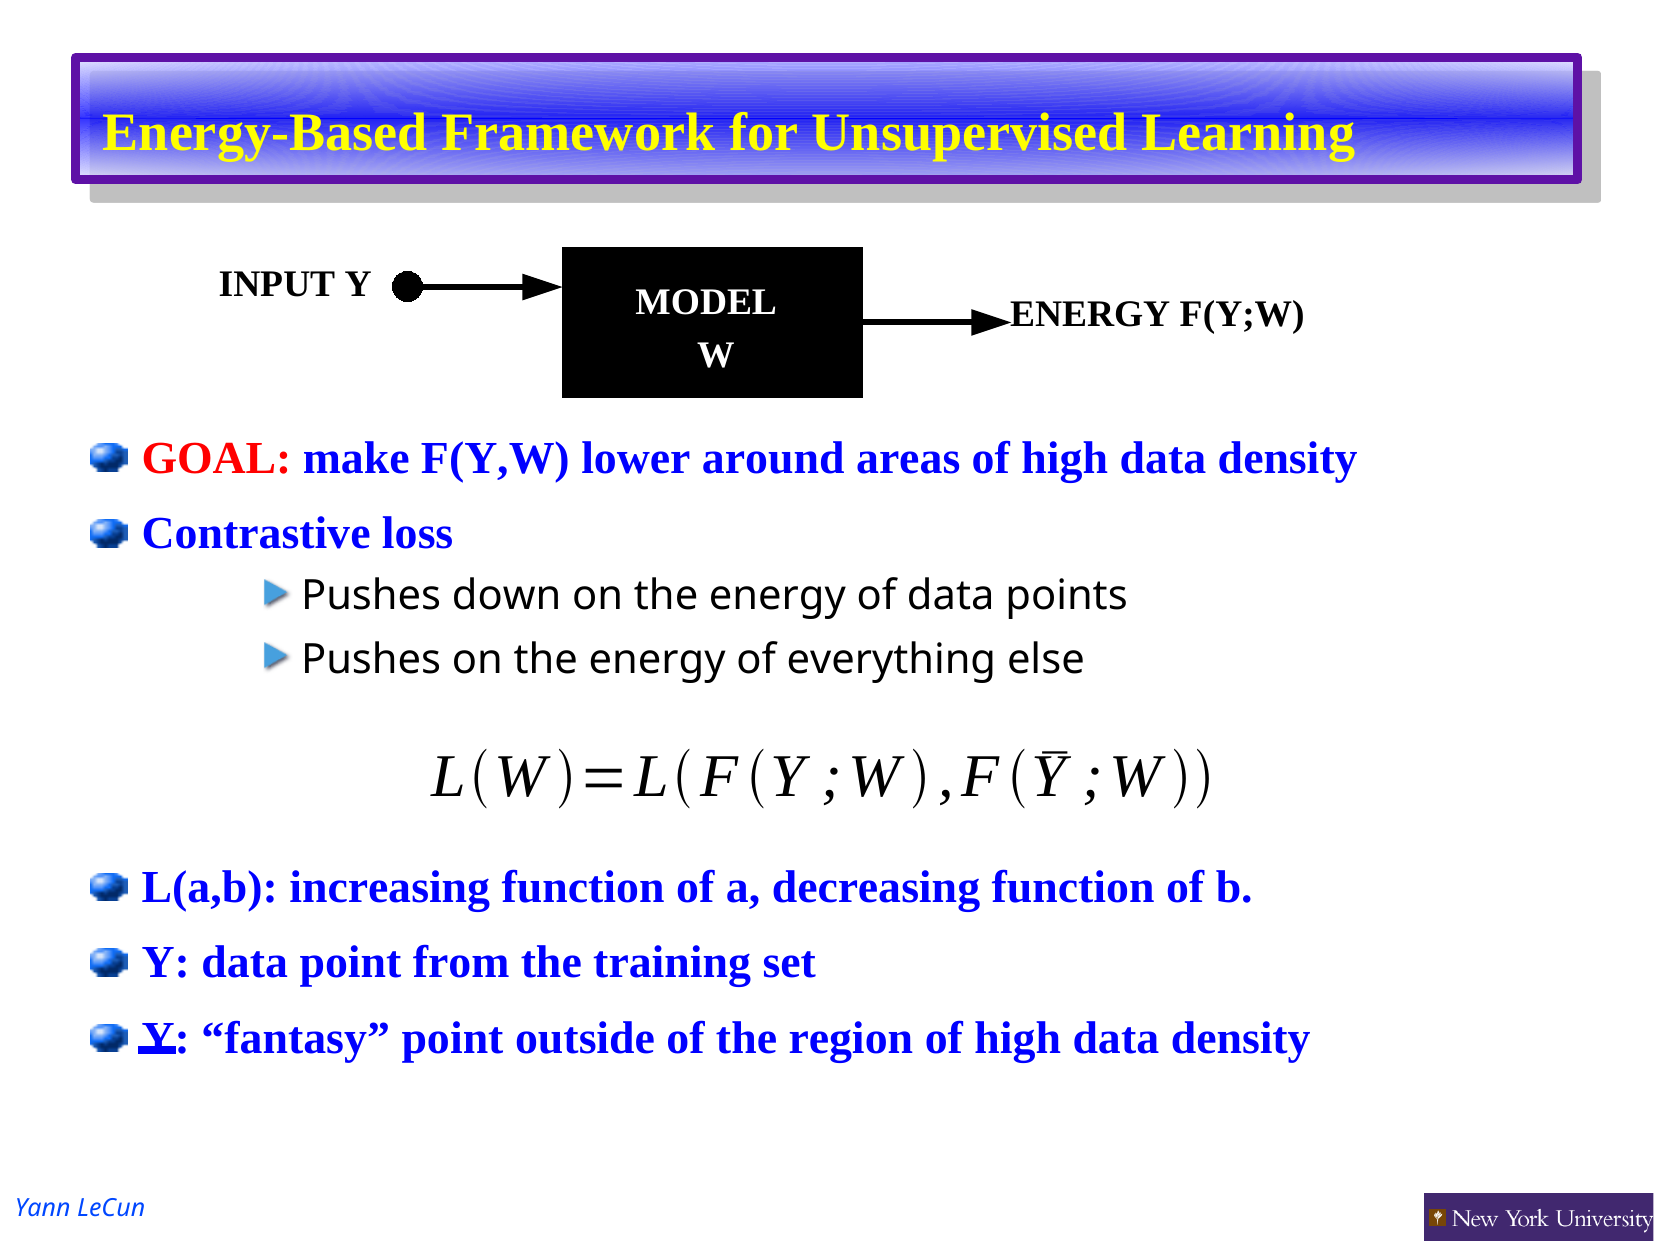

# Energy-Based Framework for Unsupervised Learning
INPUT Y
MODEL
W
ENERGY F(Y;W)
GOAL: make F(Y,W) lower around areas of high data density
Contrastive loss
Pushes down on the energy of data points
Pushes on the energy of everything else
L(a,b): increasing function of a, decreasing function of b.
Y: data point from the training set
Y: “fantasy” point outside of the region of high data density